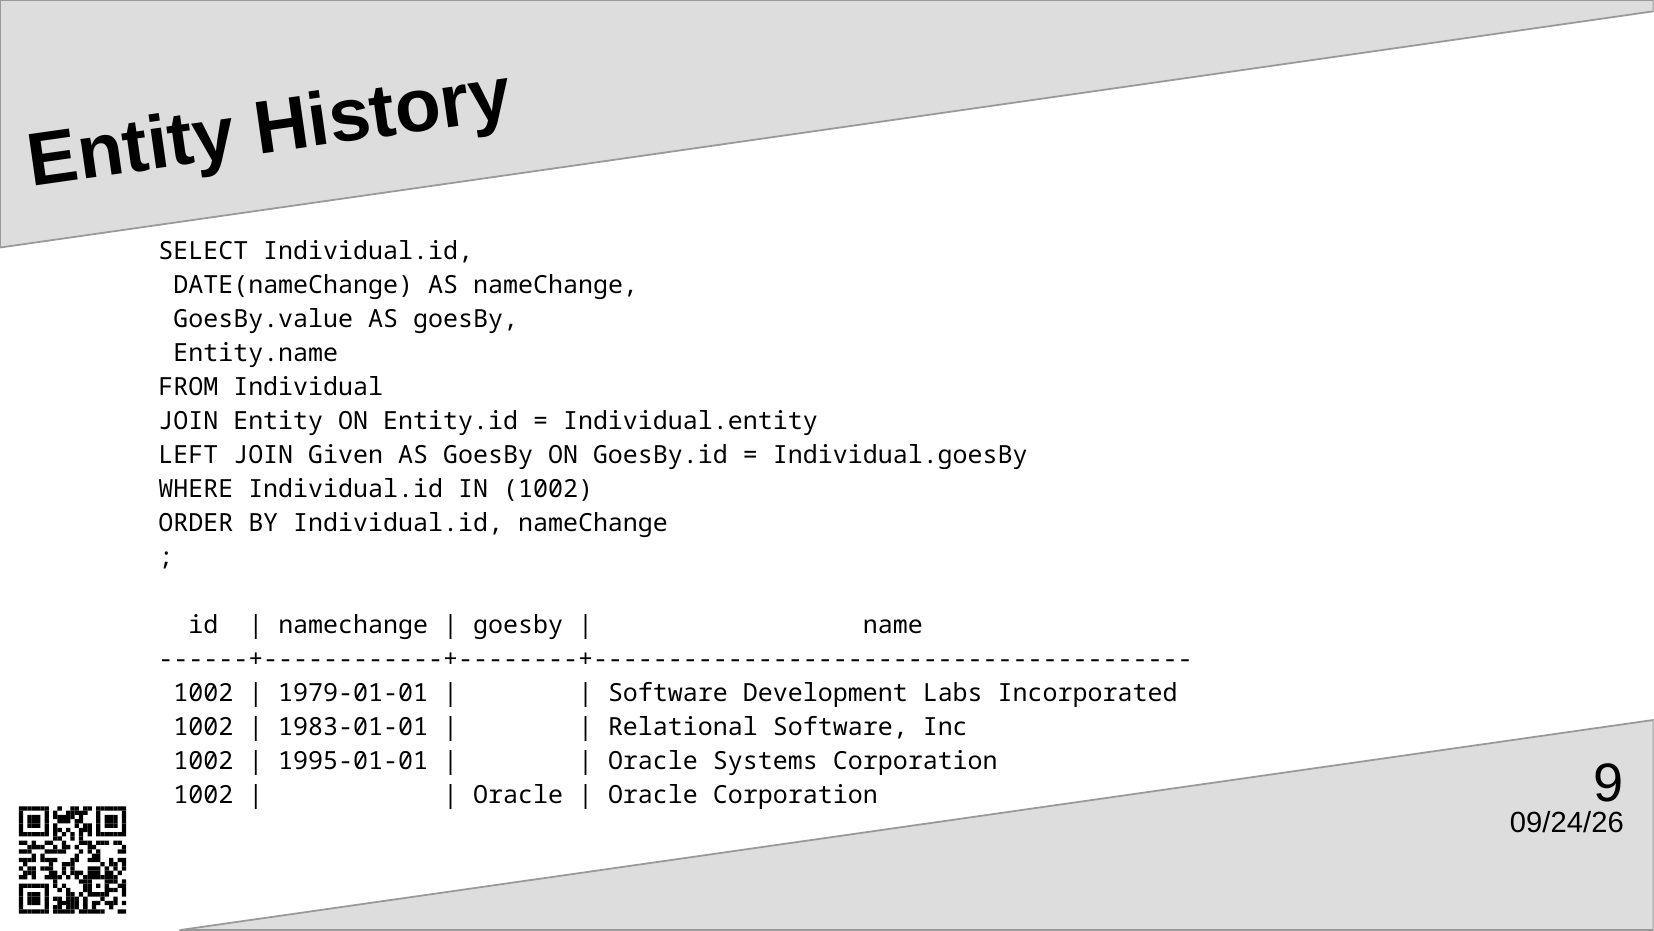

# Entity History
SELECT Individual.id,
 DATE(nameChange) AS nameChange,
 GoesBy.value AS goesBy,
 Entity.name
FROM Individual
JOIN Entity ON Entity.id = Individual.entity
LEFT JOIN Given AS GoesBy ON GoesBy.id = Individual.goesBy
WHERE Individual.id IN (1002)
ORDER BY Individual.id, nameChange
;
 id | namechange | goesby | name
------+------------+--------+----------------------------------------
 1002 | 1979-01-01 | | Software Development Labs Incorporated
 1002 | 1983-01-01 | | Relational Software, Inc
 1002 | 1995-01-01 | | Oracle Systems Corporation
 1002 | | Oracle | Oracle Corporation
9